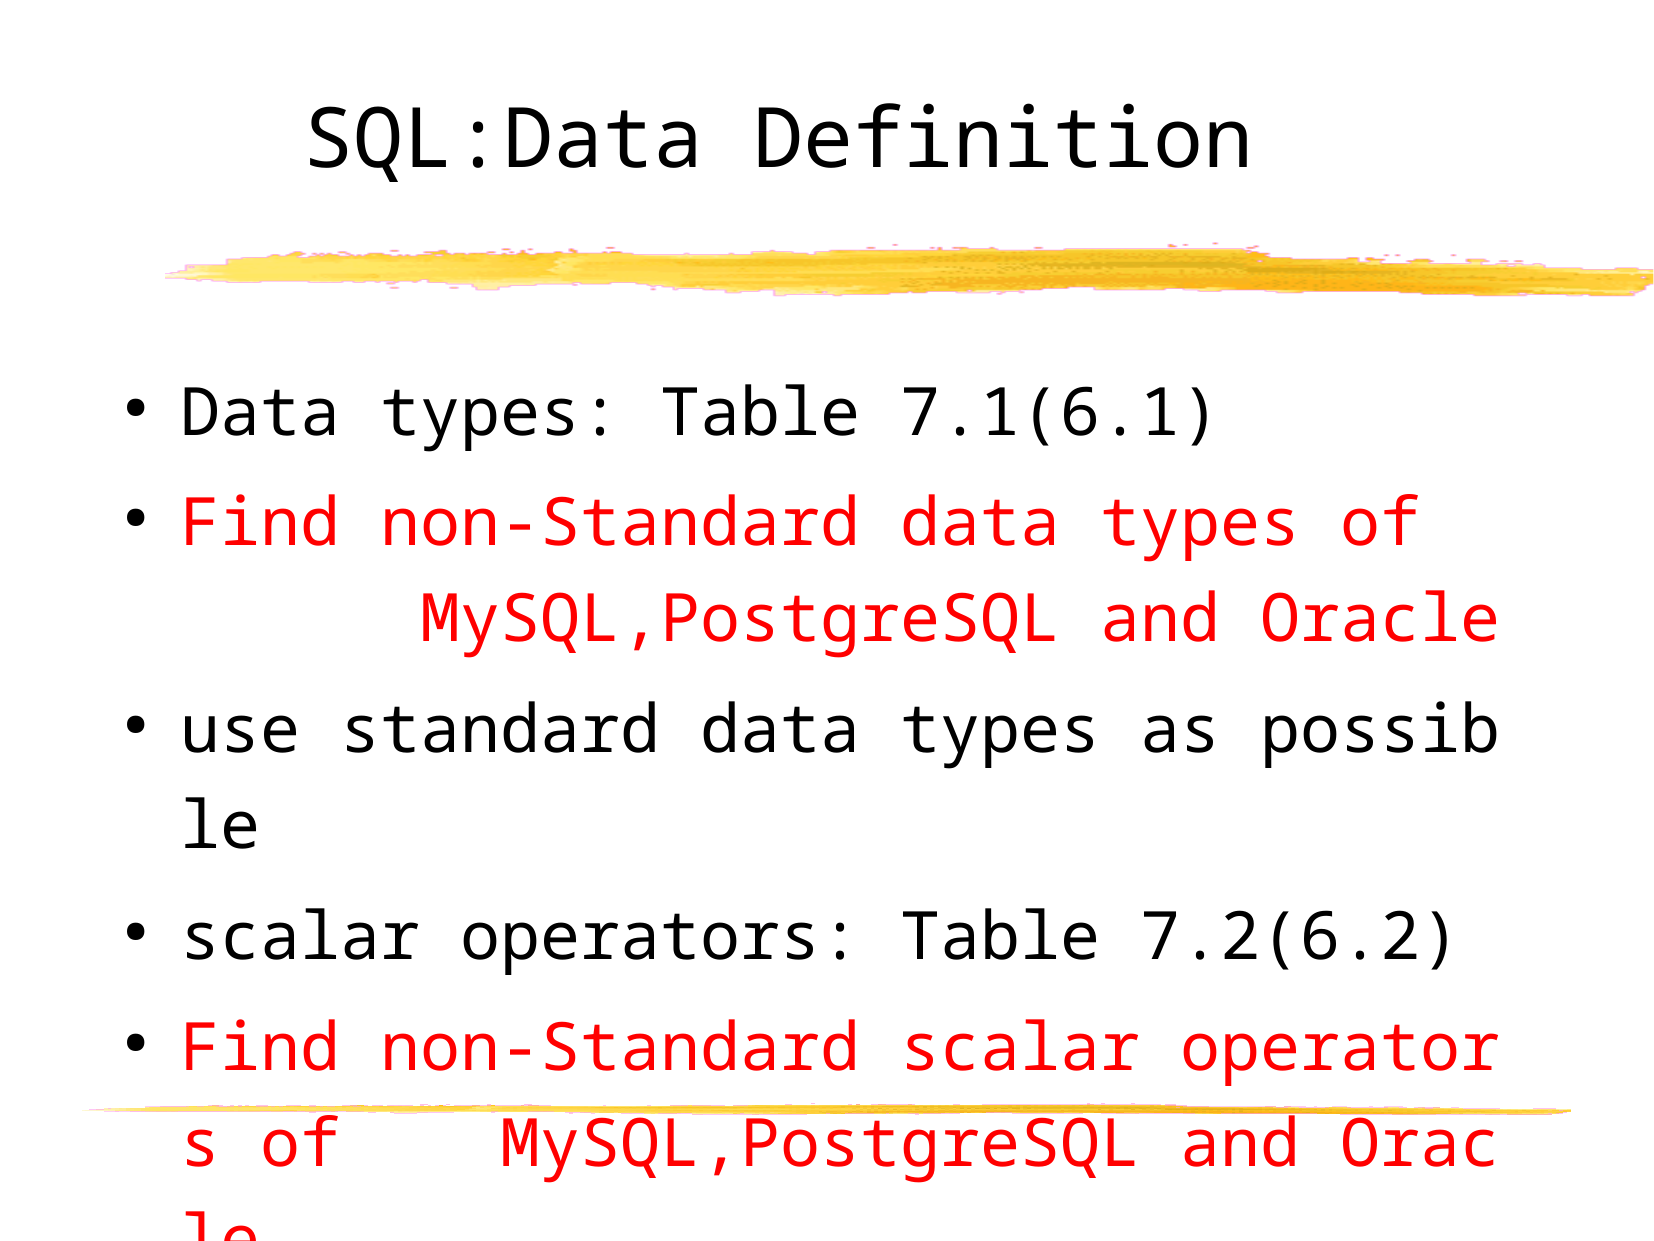

# SQL:Data Definition
Data types: Table 7.1(6.1)
Find non-Standard data types of MySQL,PostgreSQL and Oracle
use standard data types as possible
scalar operators: Table 7.2(6.2)
Find non-Standard scalar operators of MySQL,PostgreSQL and Oracle